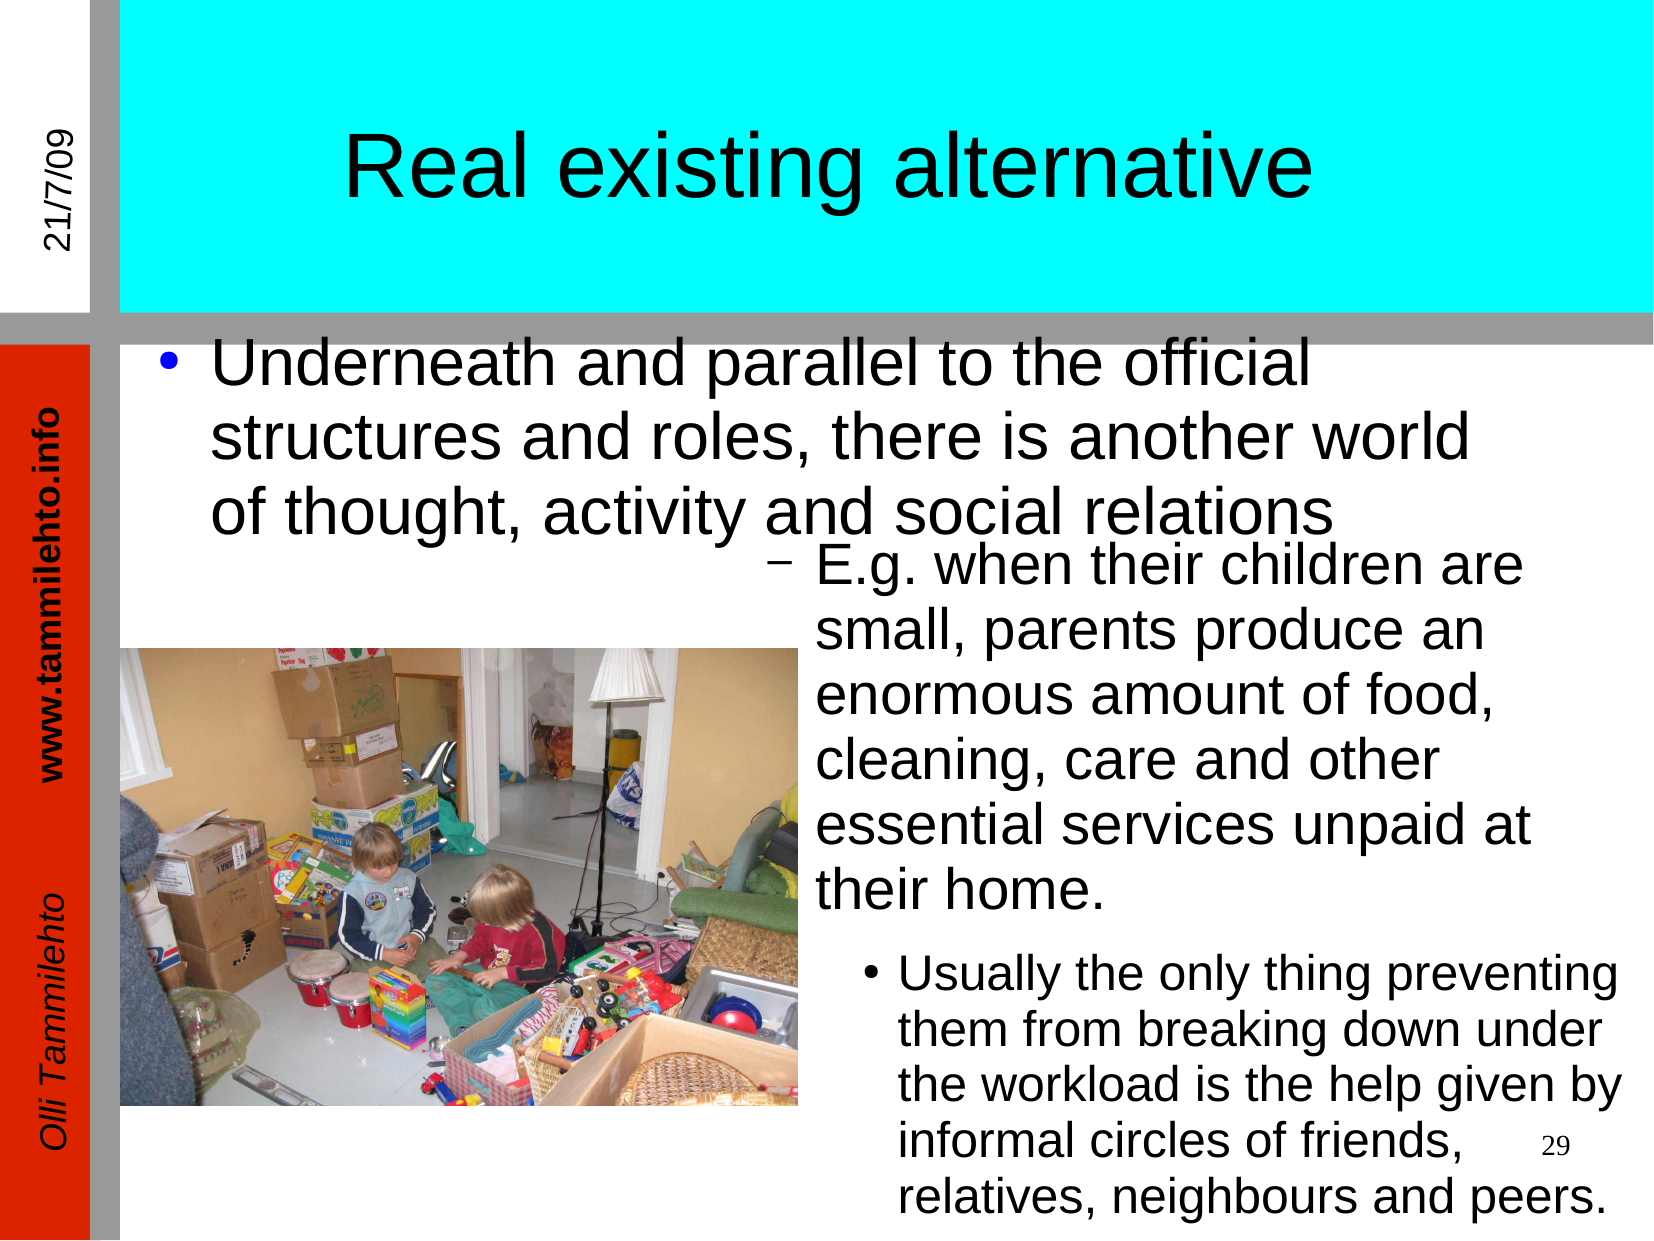

# Real existing alternative
Underneath and parallel to the official structures and roles, there is another world of thought, activity and social relations
E.g. when their children are small, parents produce an enormous amount of food, cleaning, care and other essential services unpaid at their home.
Usually the only thing preventing them from breaking down under the workload is the help given by informal circles of friends, relatives, neighbours and peers.
29